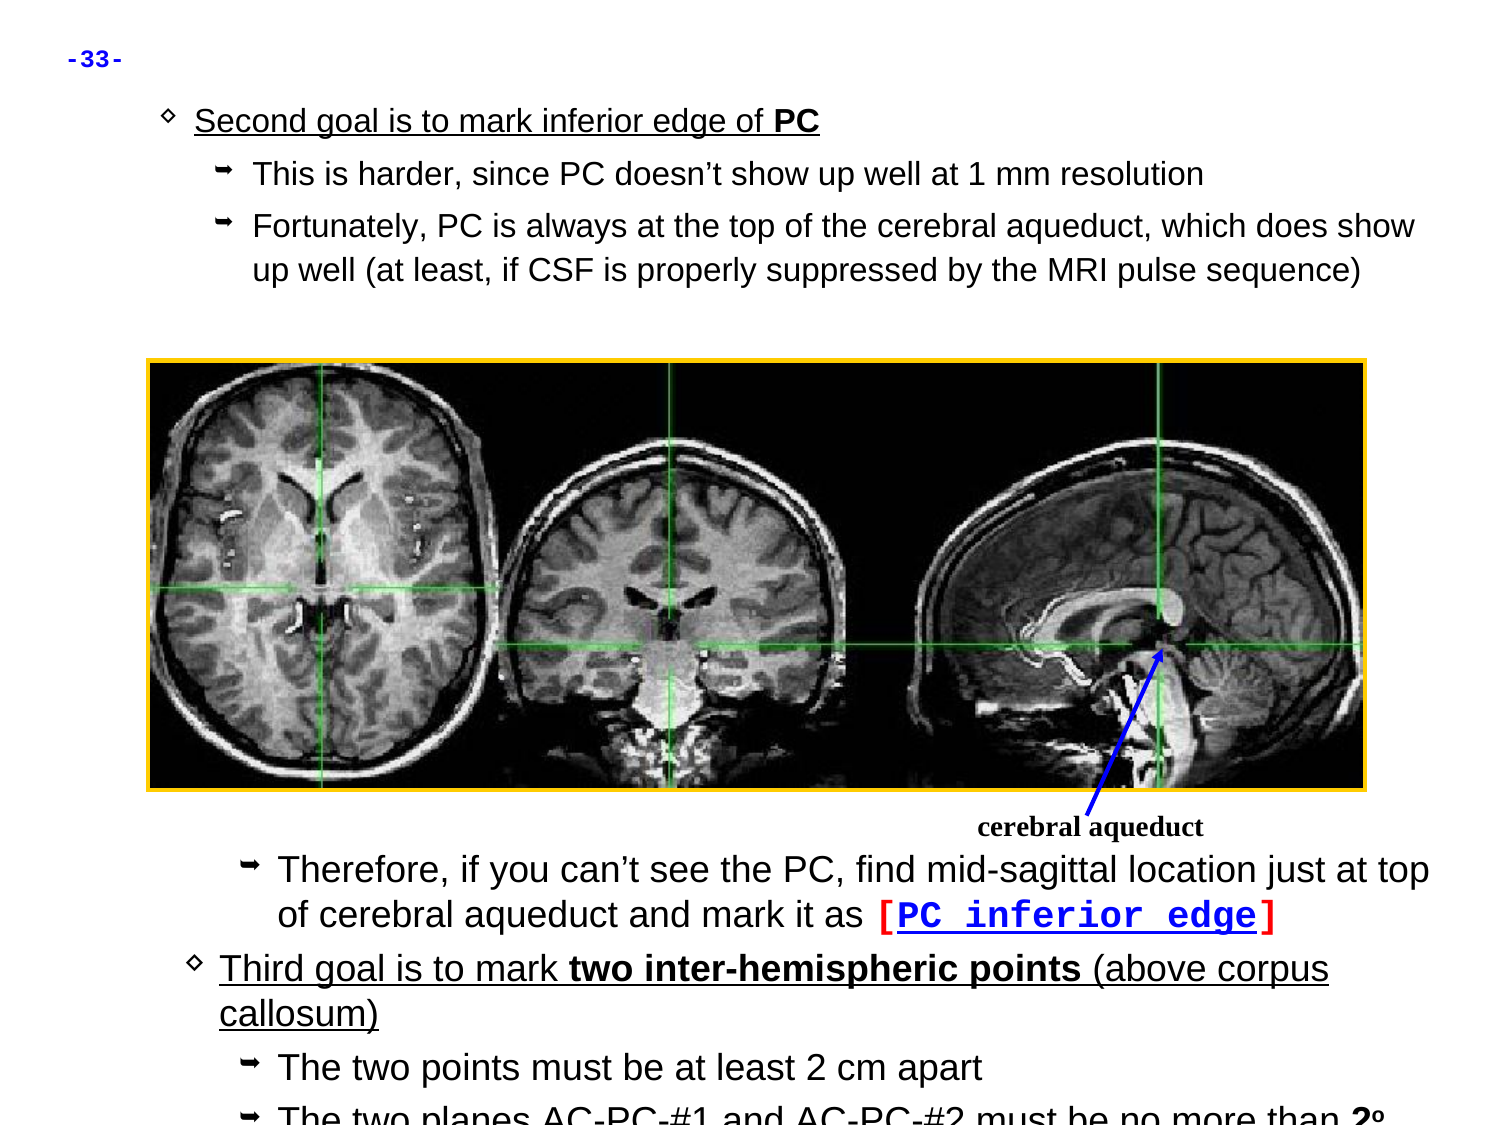

Second goal is to mark inferior edge of PC
This is harder, since PC doesn’t show up well at 1 mm resolution
Fortunately, PC is always at the top of the cerebral aqueduct, which does show up well (at least, if CSF is properly suppressed by the MRI pulse sequence)
cerebral aqueduct
Therefore, if you can’t see the PC, find mid-sagittal location just at top of cerebral aqueduct and mark it as [PC inferior edge]
Third goal is to mark two inter-hemispheric points (above corpus callosum)
The two points must be at least 2 cm apart
The two planes AC-PC-#1 and AC-PC-#2 must be no more than 2o apart